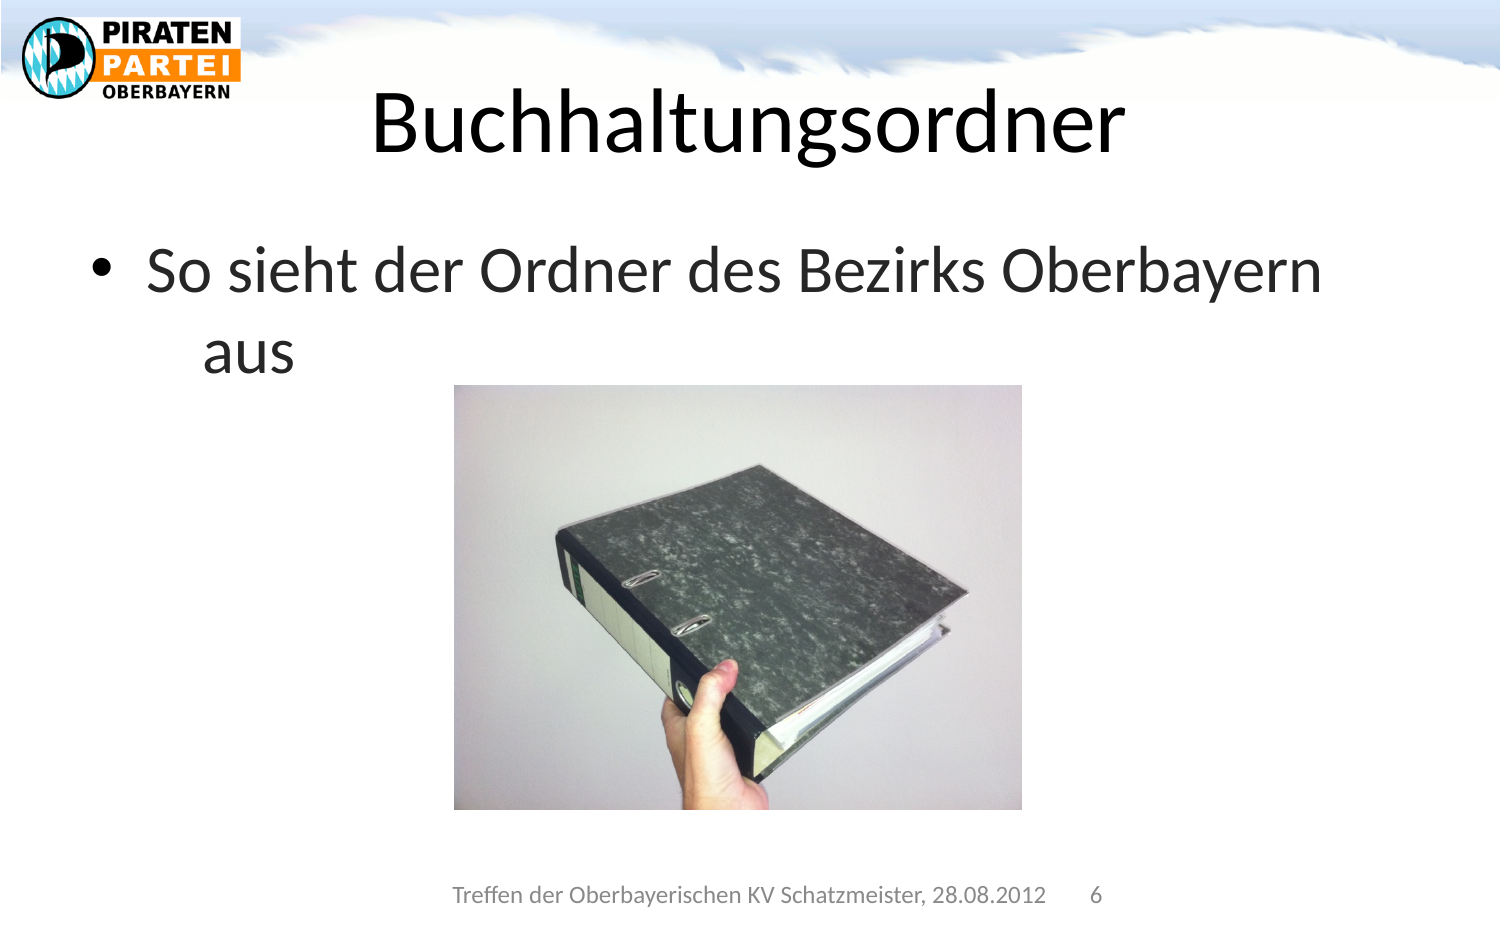

# Buchhaltungsordner
So sieht der Ordner des Bezirks Oberbayern aus
Treffen der Oberbayerischen KV Schatzmeister, 28.08.2012
6